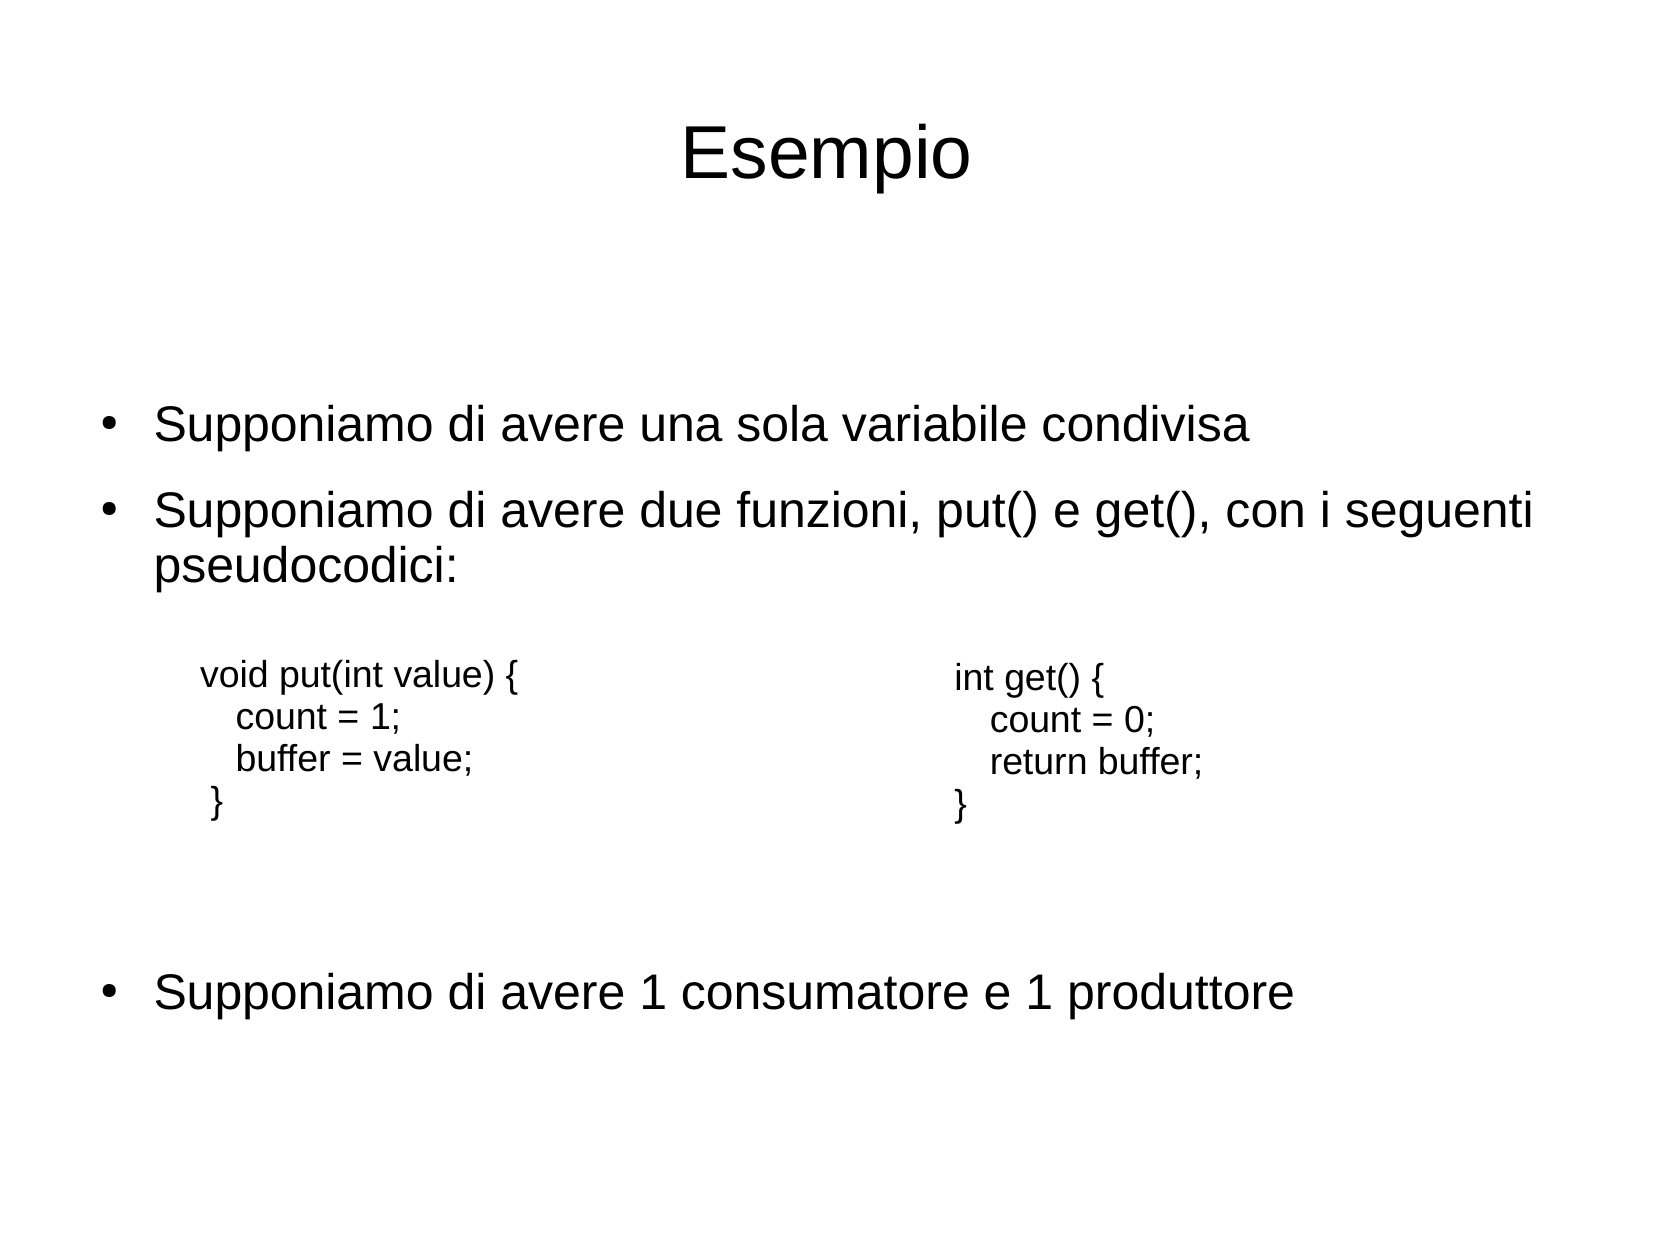

# Esempio
Supponiamo di avere una sola variabile condivisa
Supponiamo di avere due funzioni, put() e get(), con i seguenti pseudocodici:
Supponiamo di avere 1 consumatore e 1 produttore
void put(int value) {
count = 1;
buffer = value;
 }
int get() {
count = 0;
return buffer;
}